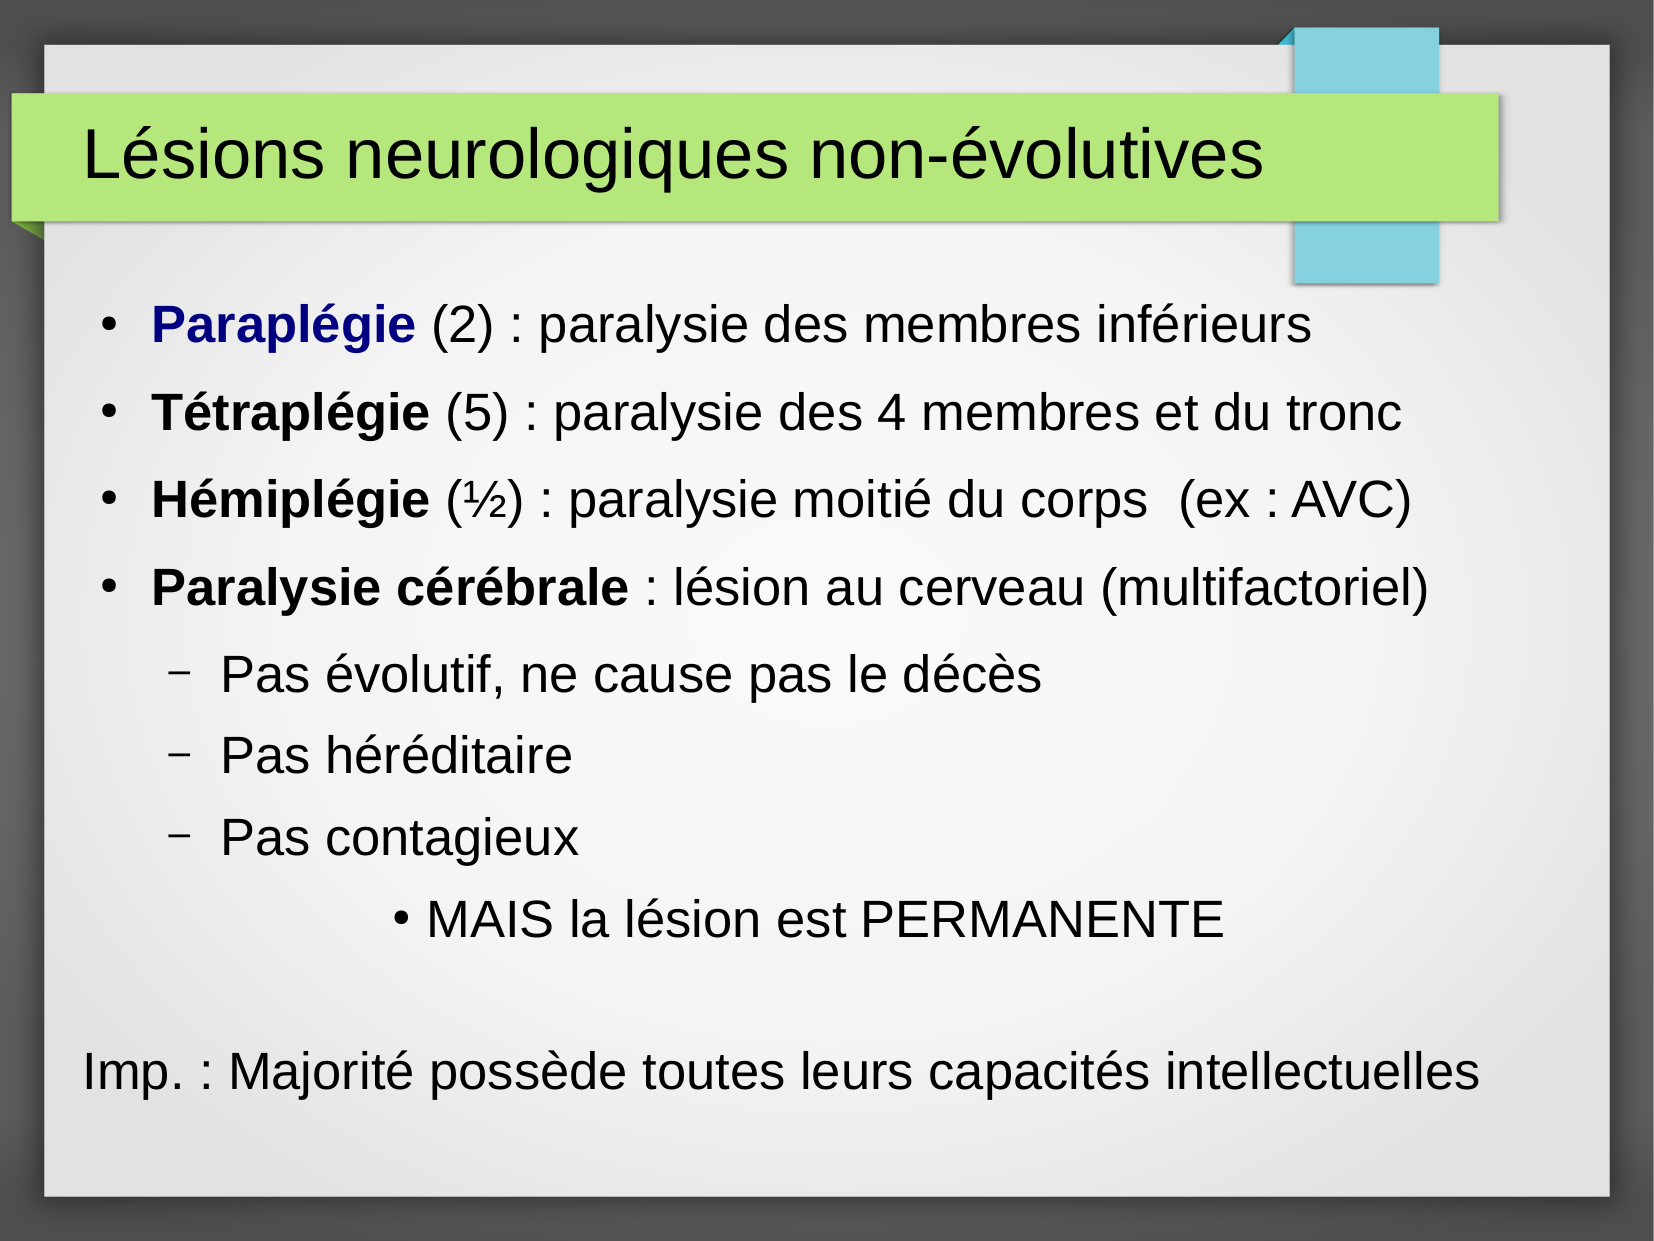

# Lésions neurologiques non-évolutives
Paraplégie (2) : paralysie des membres inférieurs
Tétraplégie (5) : paralysie des 4 membres et du tronc
Hémiplégie (½) : paralysie moitié du corps (ex : AVC)
Paralysie cérébrale : lésion au cerveau (multifactoriel)
Pas évolutif, ne cause pas le décès
Pas héréditaire
Pas contagieux
MAIS la lésion est PERMANENTE
Imp. : Majorité possède toutes leurs capacités intellectuelles